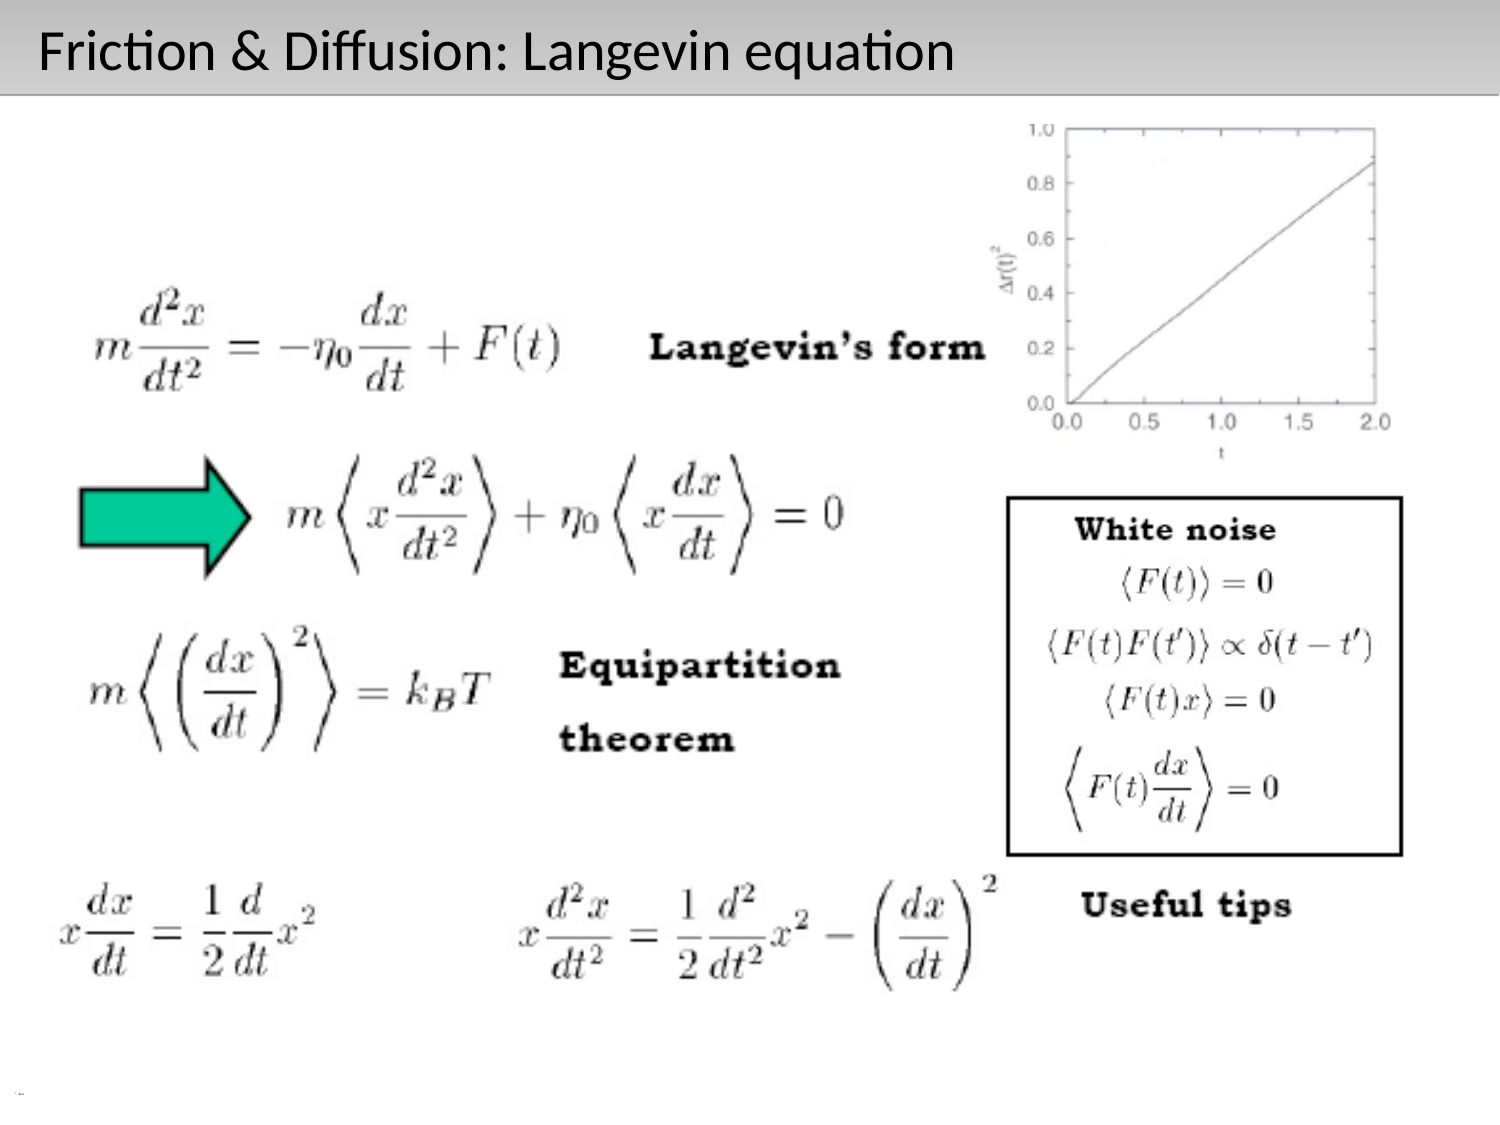

# Friction & Diffusion: Langevin equation
Brownian diffusion for a colloidal particle, using the Langevin equation